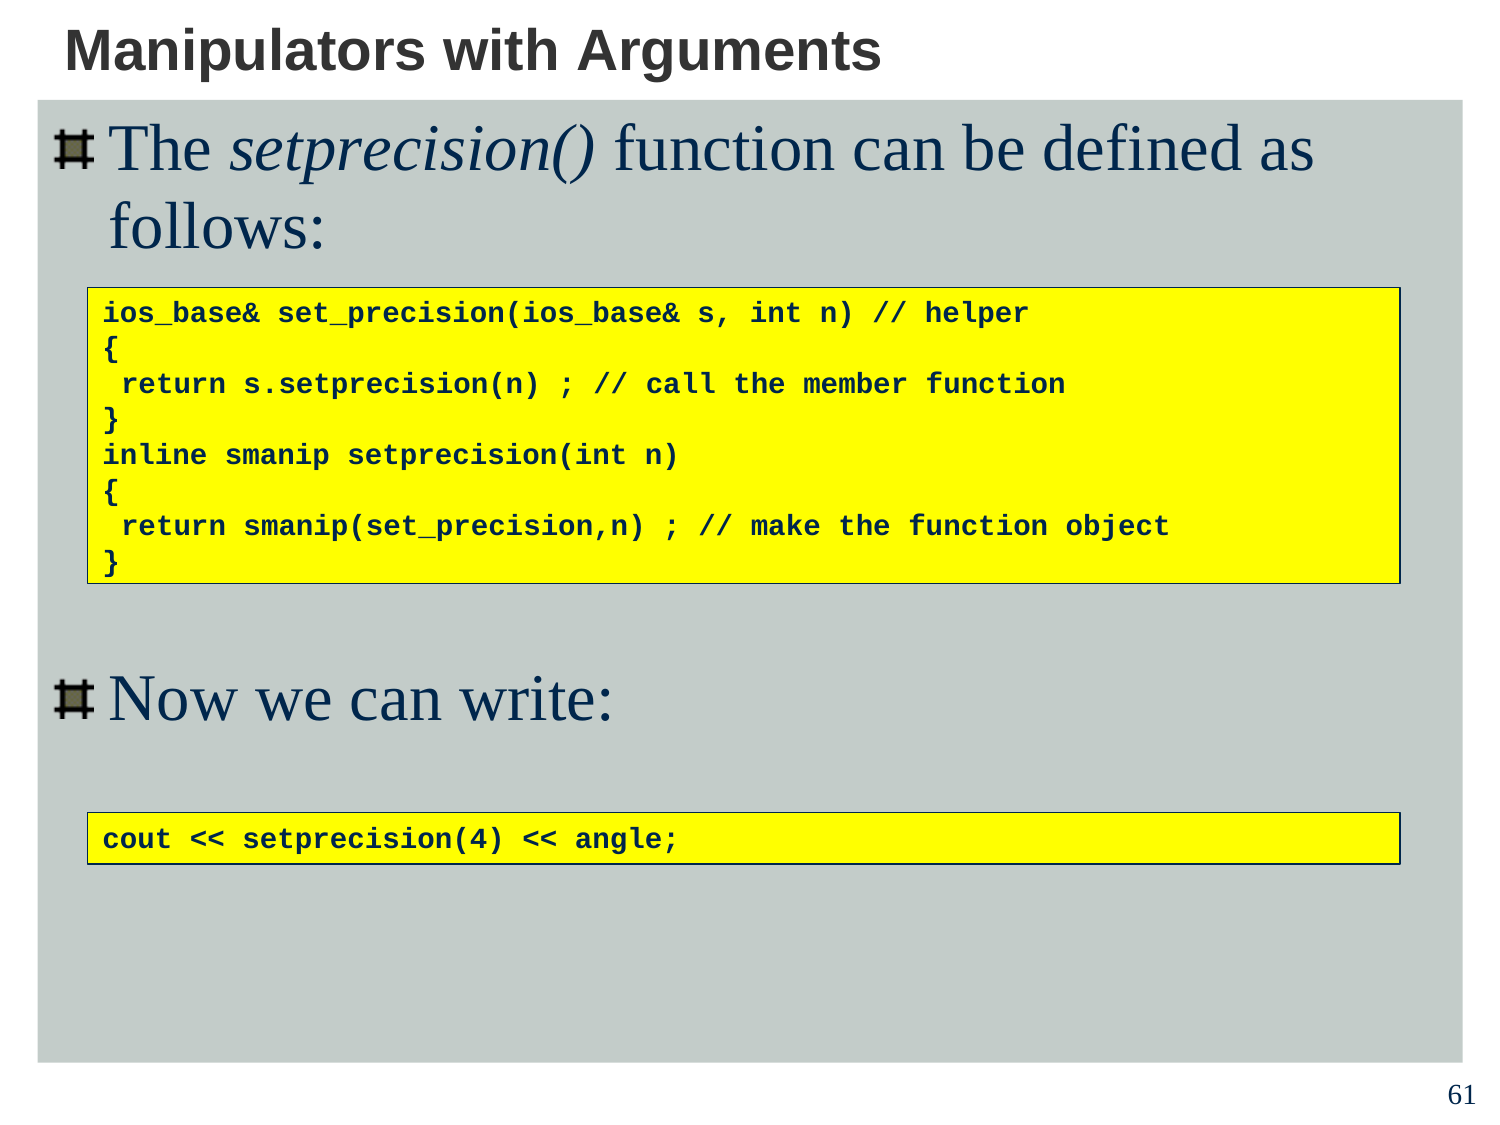

# Manipulators with Arguments
The setprecision() function can be defined as follows:
Now we can write:
ios_base& set_precision(ios_base& s, int n) // helper
{
	return s.setprecision(n) ; // call the member function
}
inline smanip setprecision(int n)
{
	return smanip(set_precision,n) ; // make the function object
}
cout << setprecision(4) << angle;